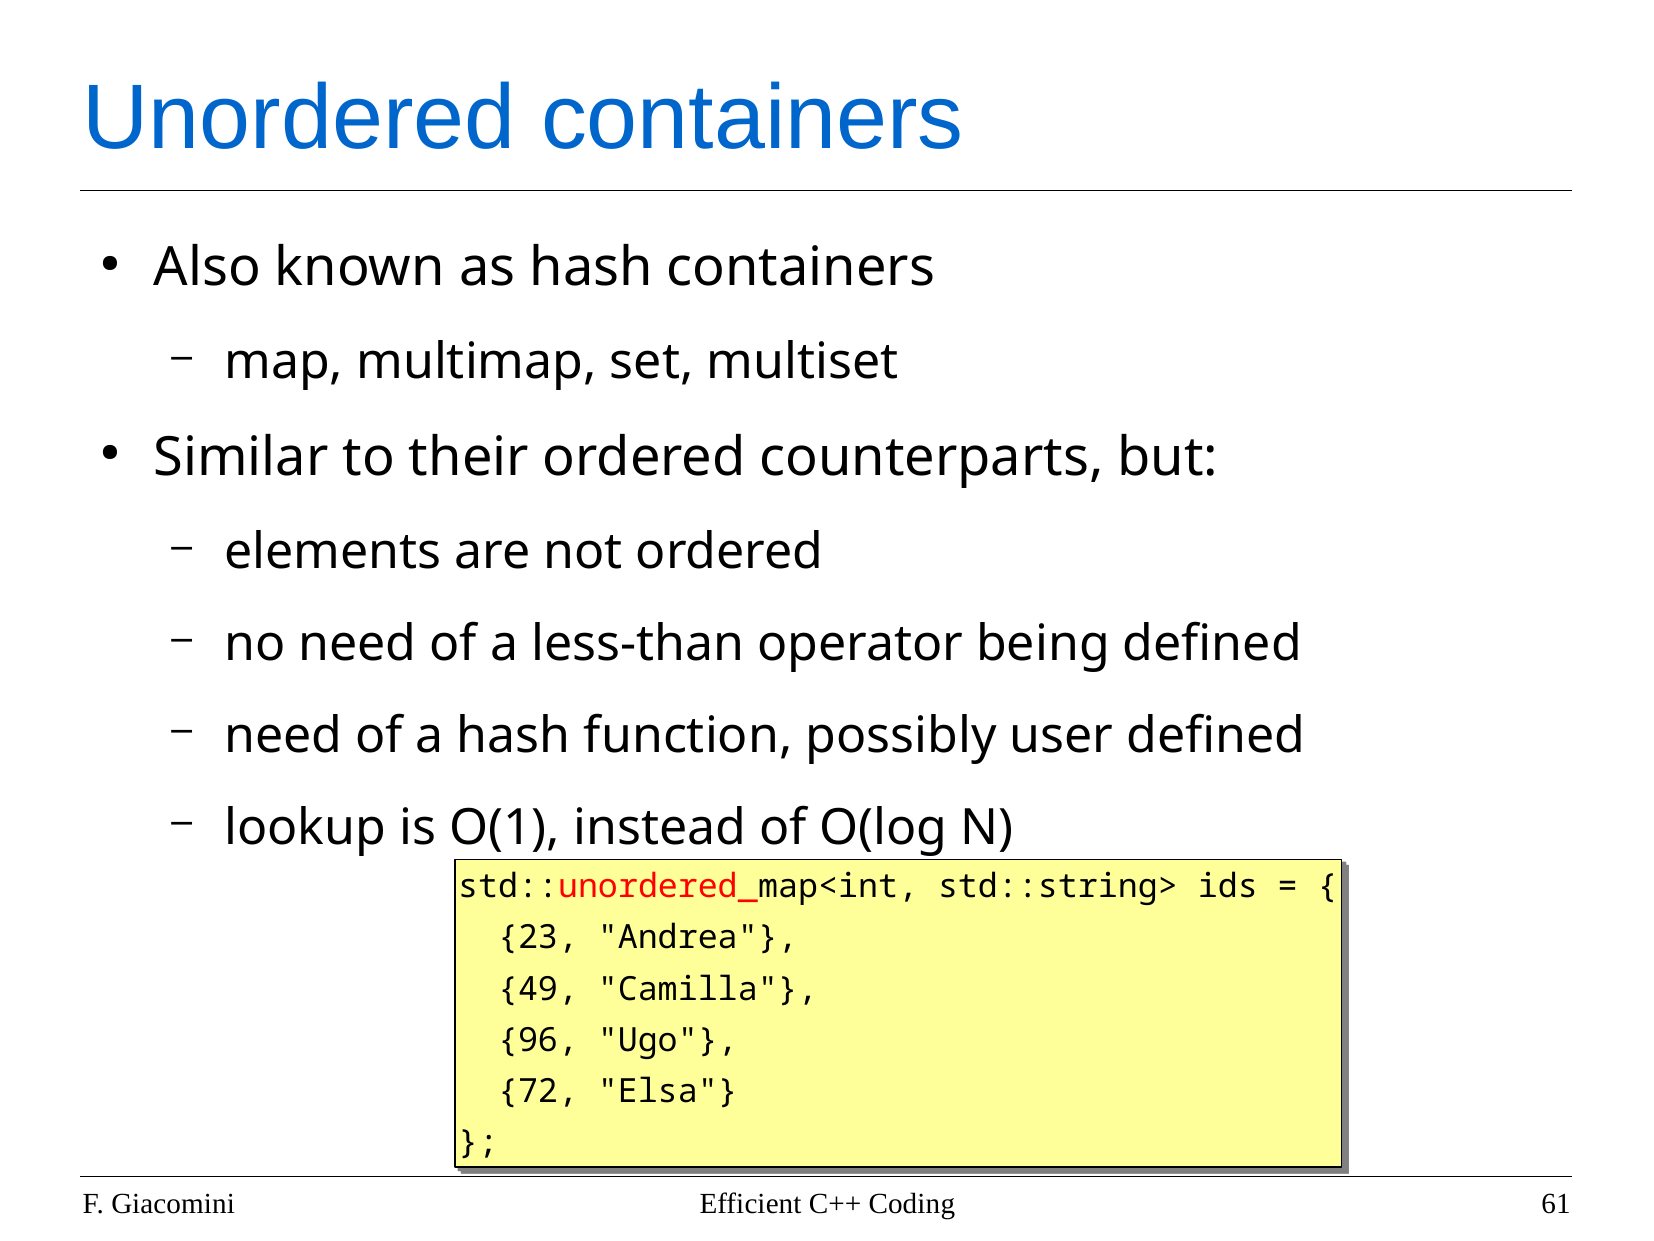

# Unordered containers
Also known as hash containers
map, multimap, set, multiset
Similar to their ordered counterparts, but:
elements are not ordered
no need of a less-than operator being defined
need of a hash function, possibly user defined
lookup is O(1), instead of O(log N)
std::unordered_map<int, std::string> ids = {
 {23, "Andrea"},
 {49, "Camilla"},
 {96, "Ugo"},
 {72, "Elsa"}
};
F. Giacomini
Efficient C++ Coding
61